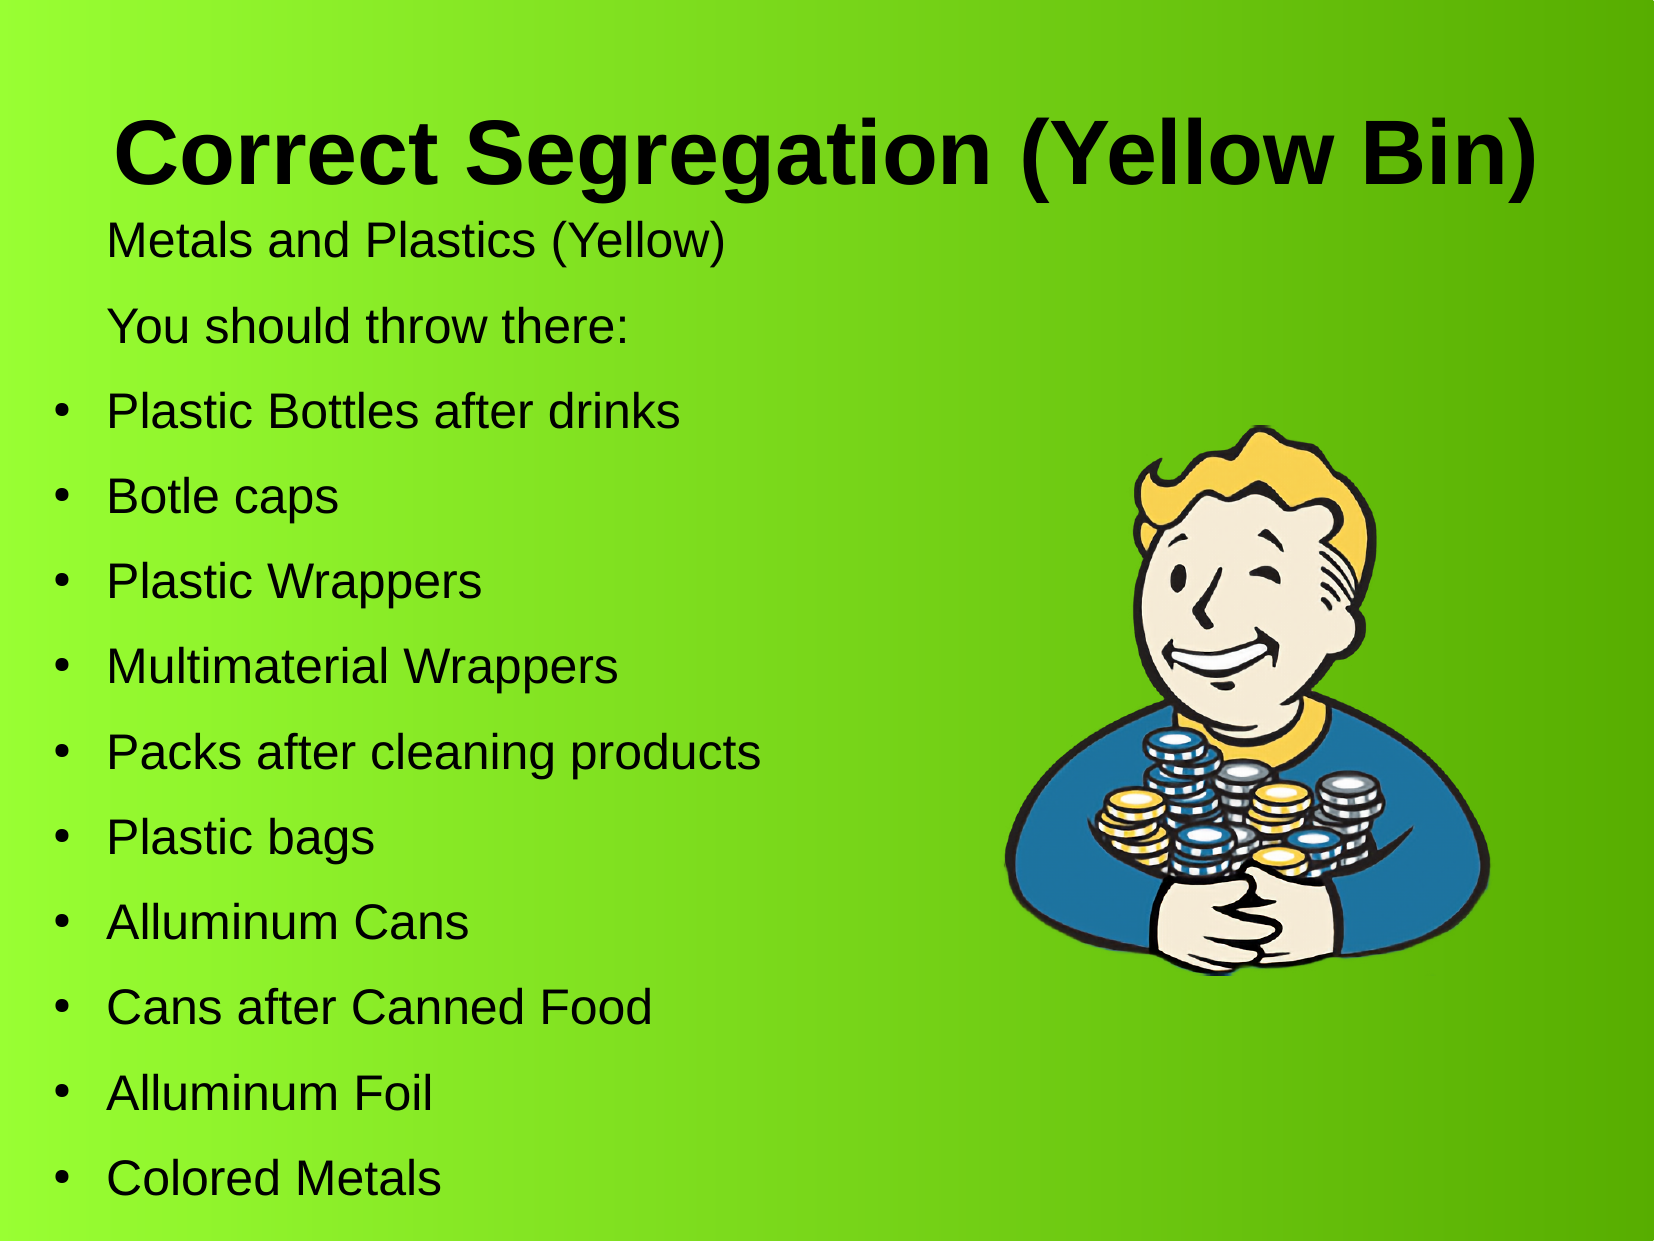

# Correct Segregation (Yellow Bin)
Metals and Plastics (Yellow)
You should throw there:
Plastic Bottles after drinks
Botle caps
Plastic Wrappers
Multimaterial Wrappers
Packs after cleaning products
Plastic bags
Alluminum Cans
Cans after Canned Food
Alluminum Foil
Colored Metals